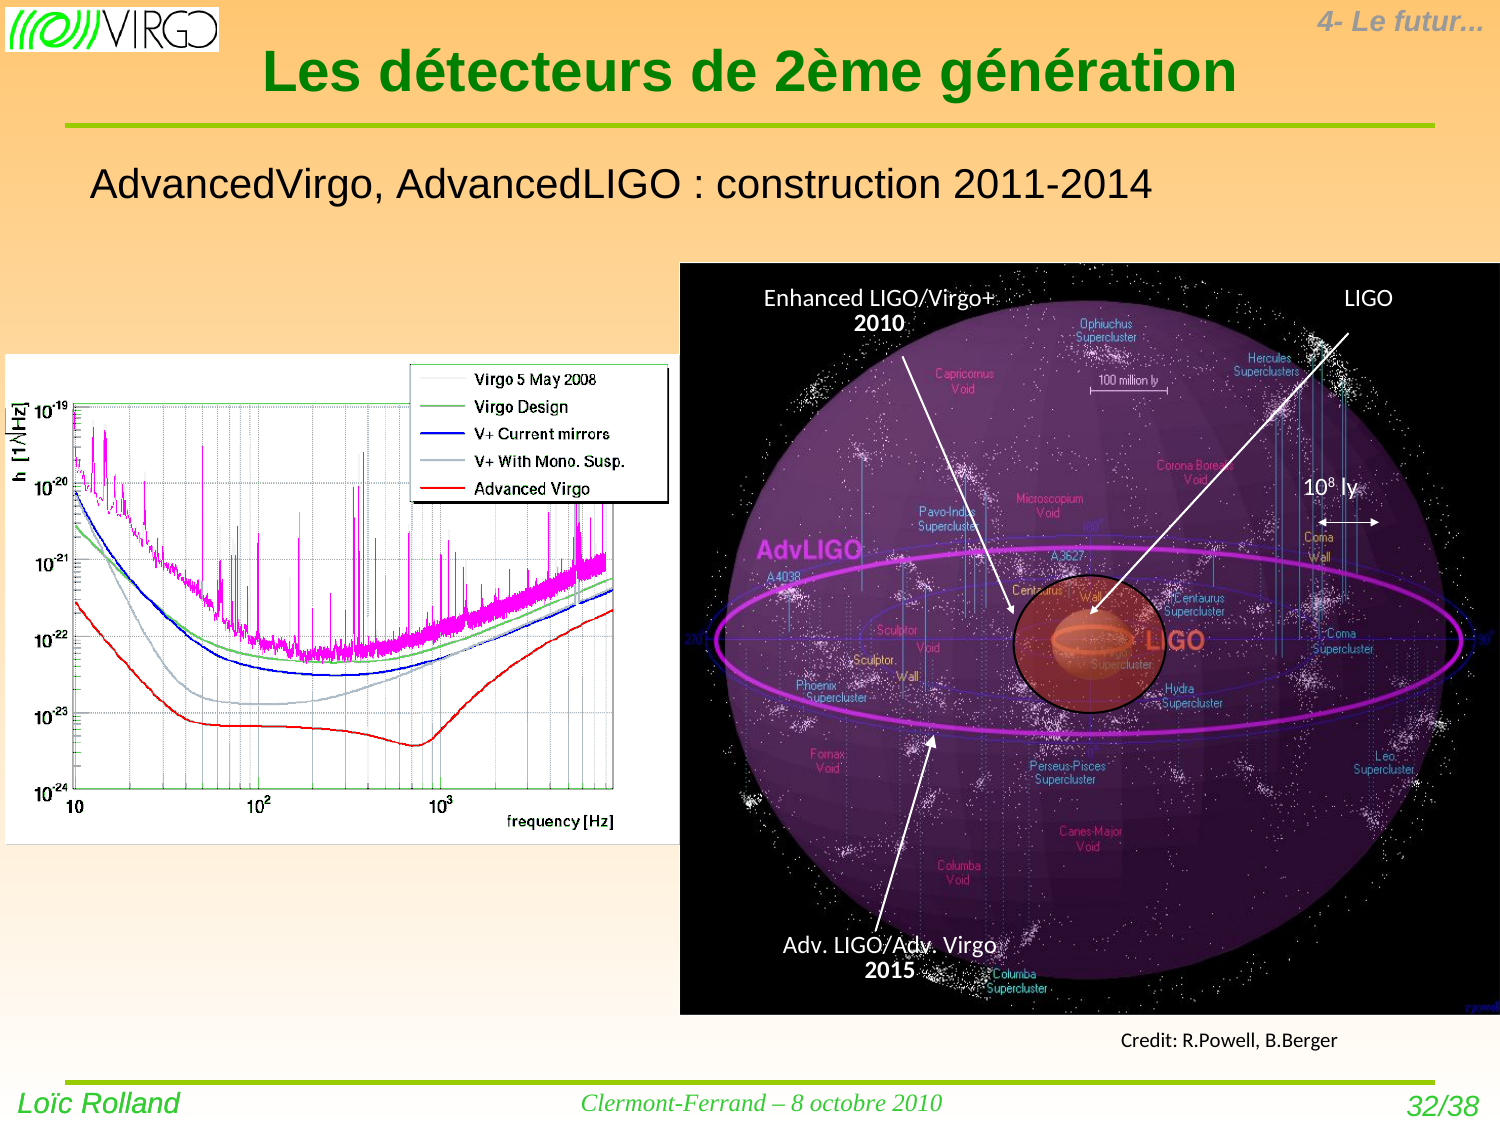

4- Le futur...
# Les détecteurs de 2ème génération
AdvancedVirgo, AdvancedLIGO : construction 2011-2014
Enhanced LIGO/Virgo+
2010
LIGO
108 ly
Adv. LIGO/Adv. Virgo
2015
Credit: R.Powell, B.Berger
32